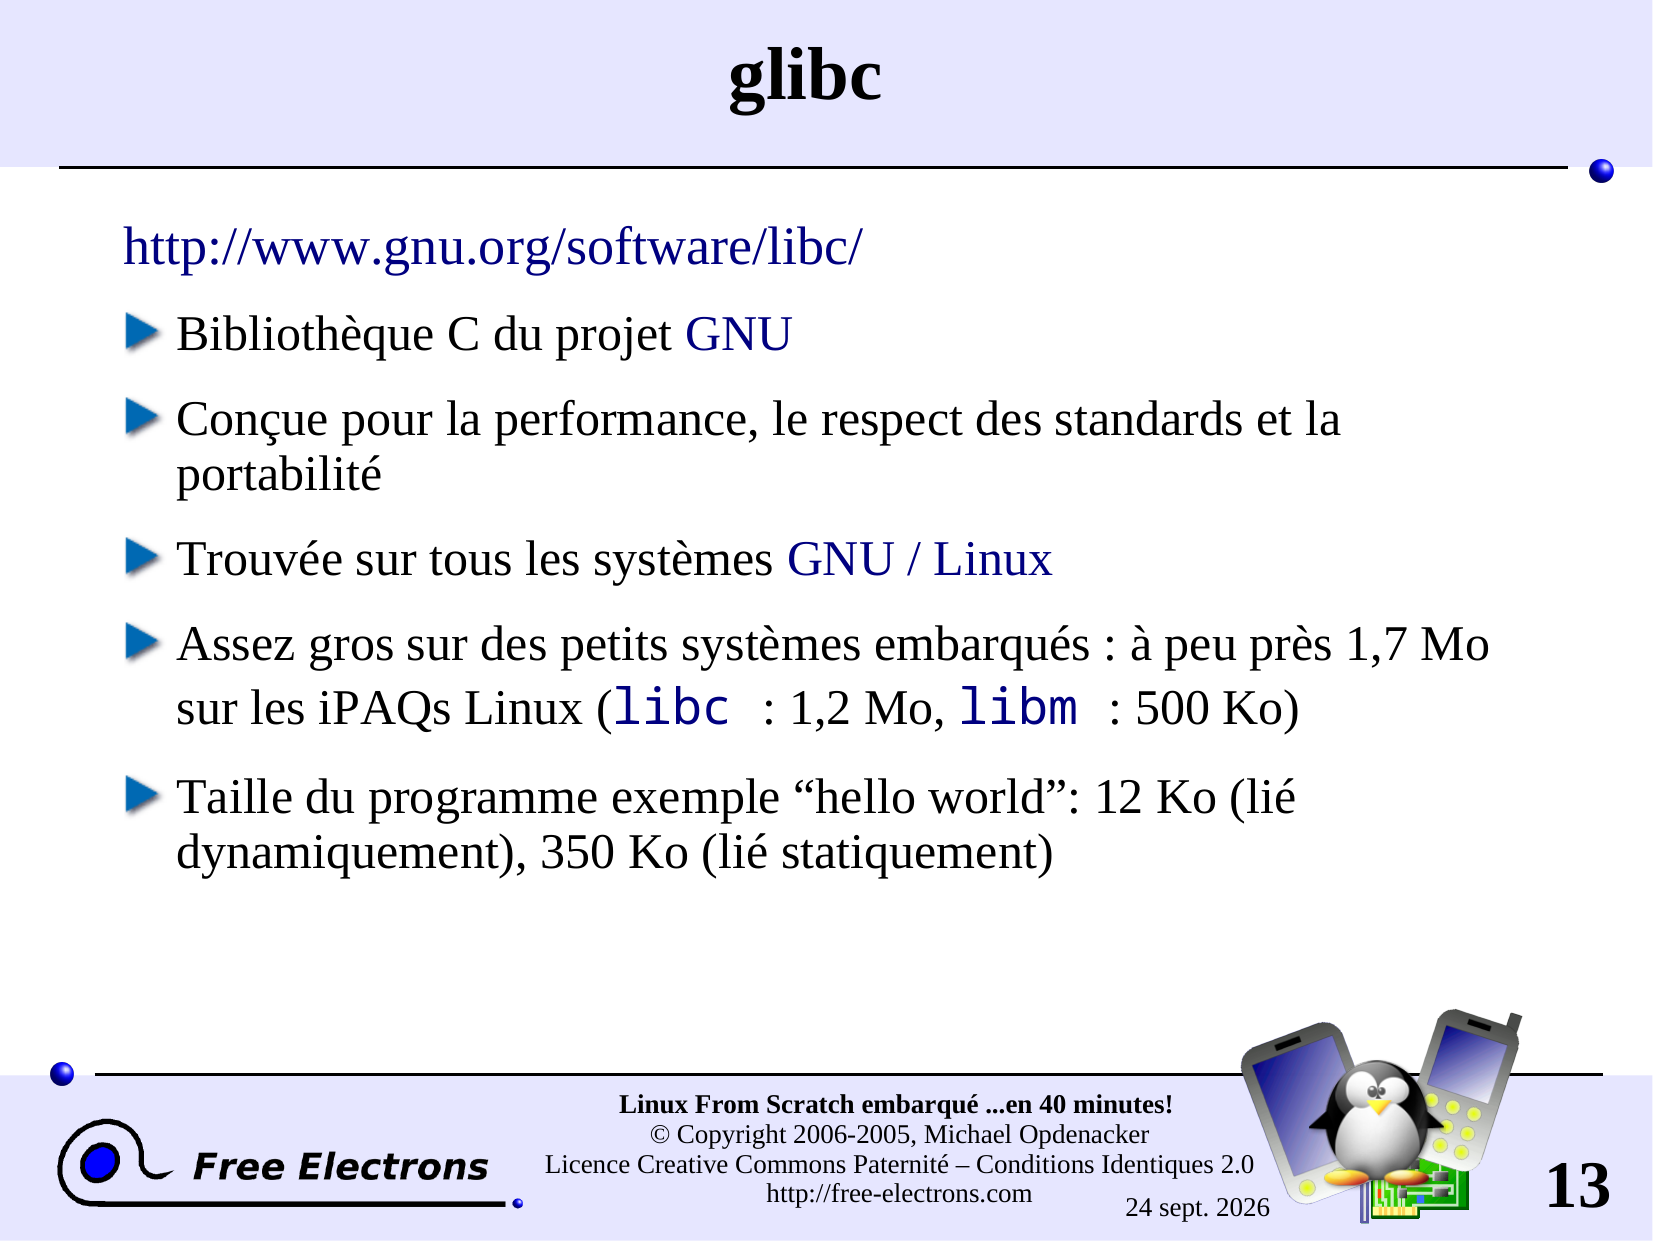

# glibc
http://www.gnu.org/software/libc/
Bibliothèque C du projet GNU
Conçue pour la performance, le respect des standards et la portabilité
Trouvée sur tous les systèmes GNU / Linux
Assez gros sur des petits systèmes embarqués : à peu près 1,7 Mo sur les iPAQs Linux (libc : 1,2 Mo, libm : 500 Ko)
Taille du programme exemple “hello world”: 12 Ko (lié dynamiquement), 350 Ko (lié statiquement)